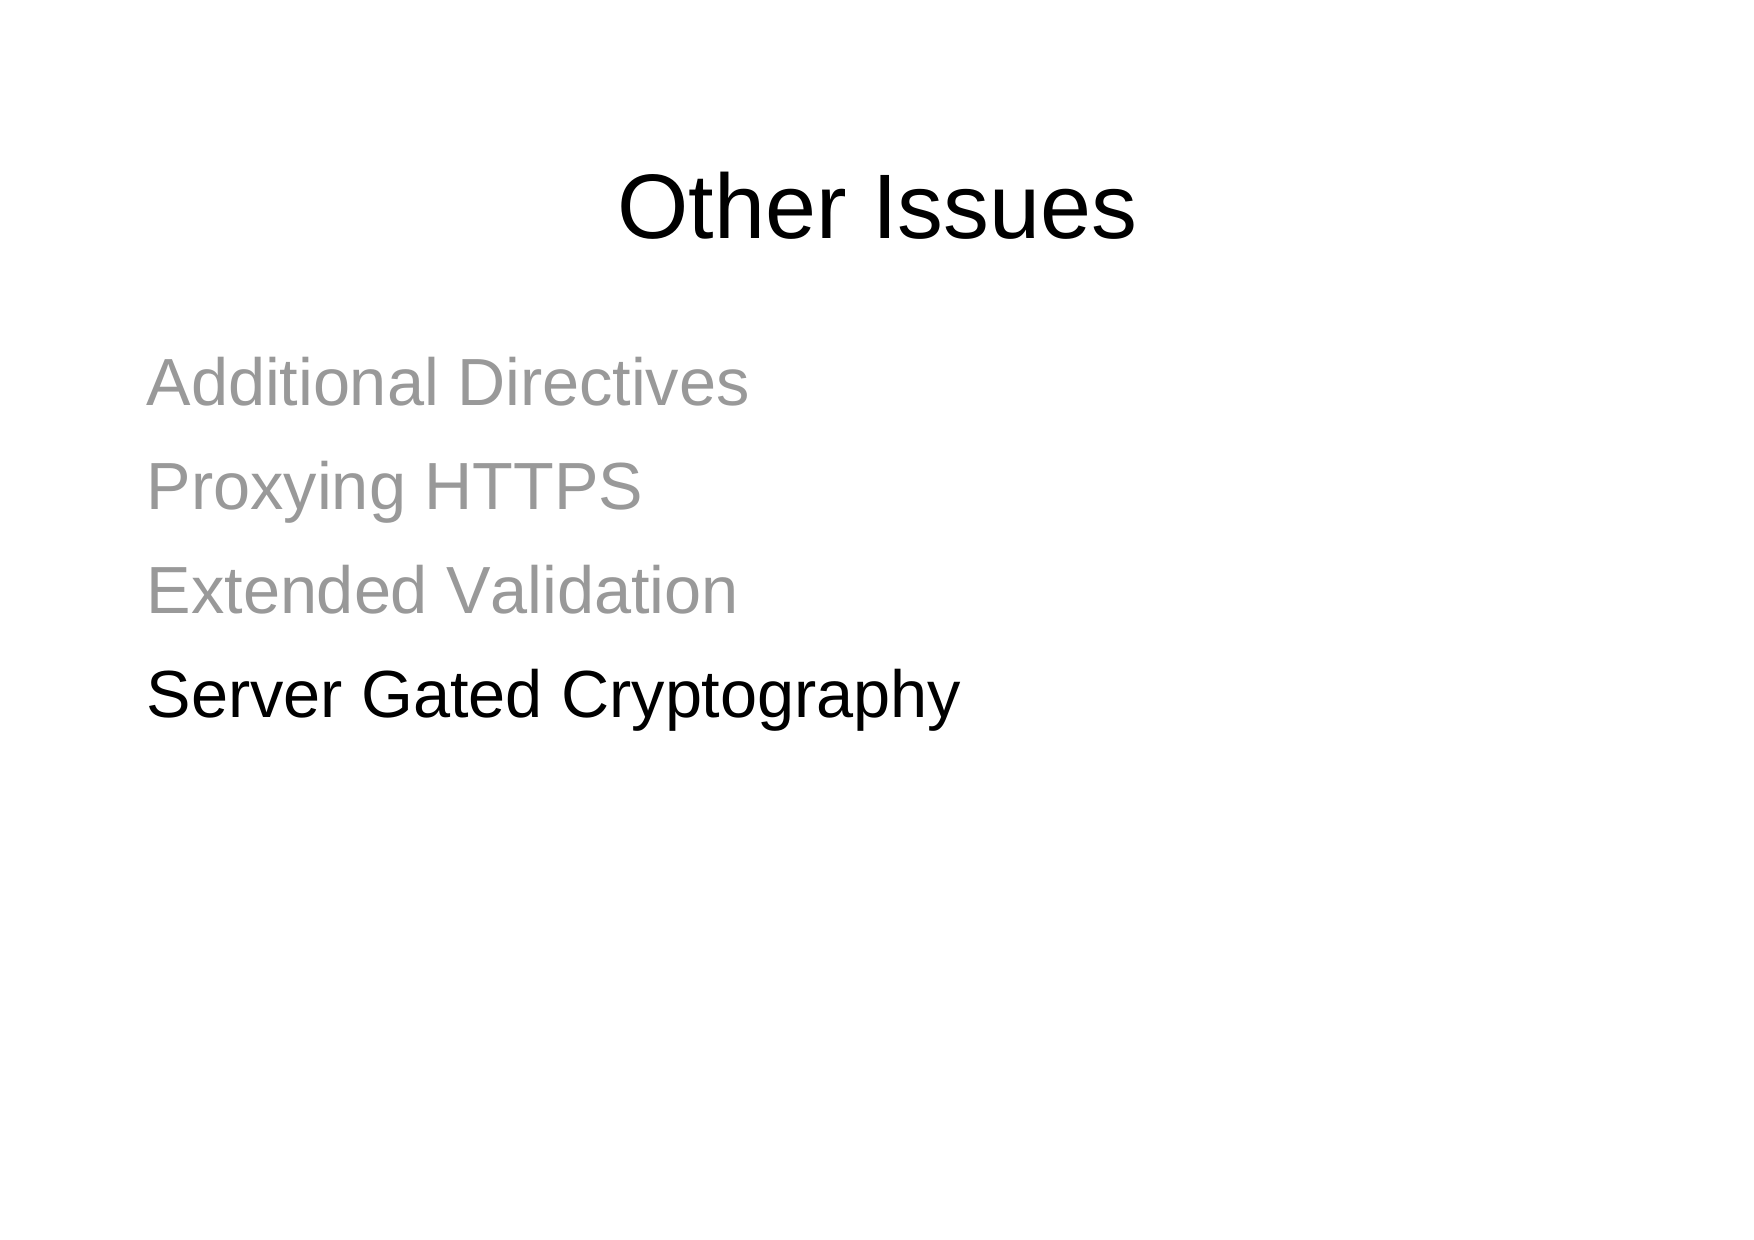

# Other Issues
Additional Directives
Proxying HTTPS
Extended Validation
Server Gated Cryptography